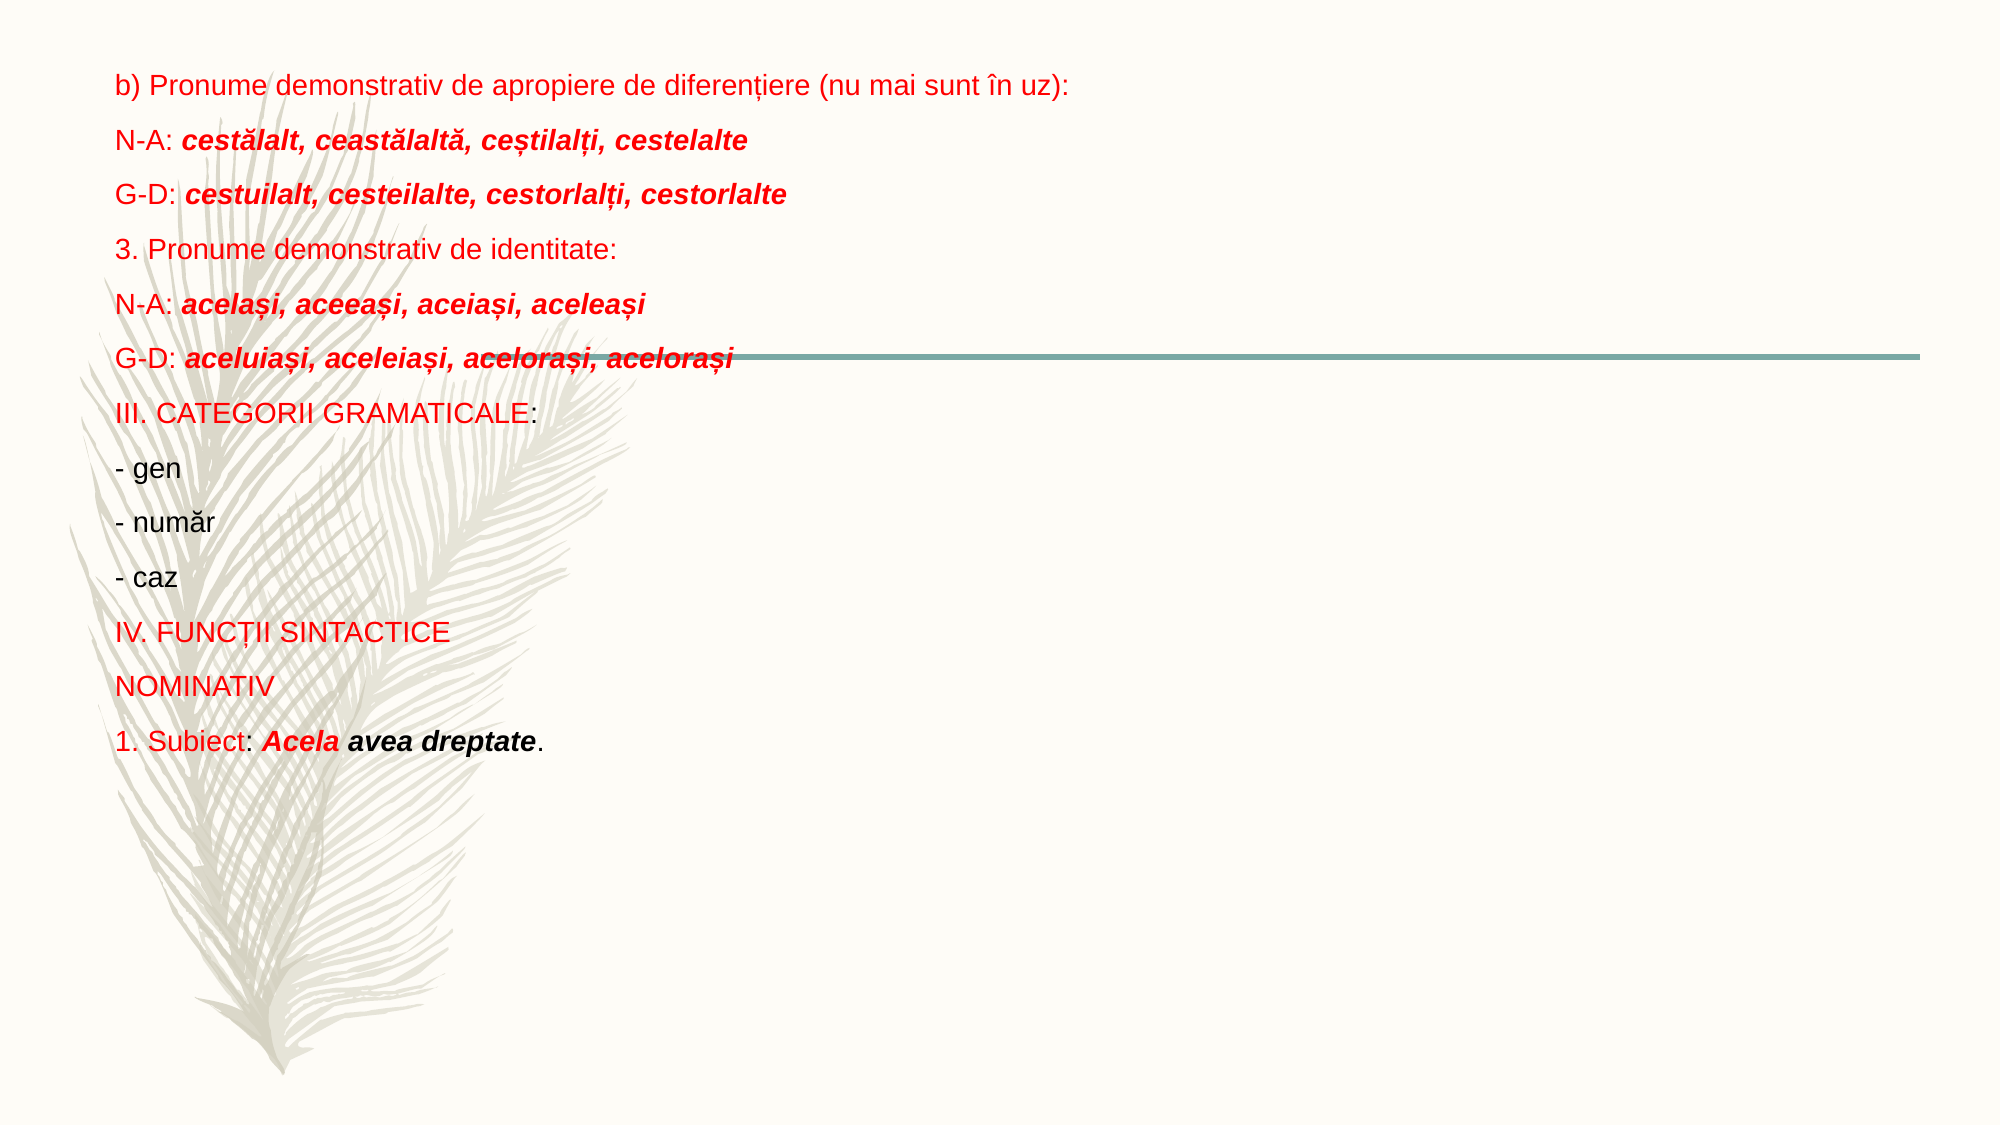

# b) Pronume demonstrativ de apropiere de diferențiere (nu mai sunt în uz):
N-A: cestălalt, ceastălaltă, ceștilalți, cestelalte
G-D: cestuilalt, cesteilalte, cestorlalți, cestorlalte
3. Pronume demonstrativ de identitate:
N-A: același, aceeași, aceiași, aceleași
G-D: aceluiași, aceleiași, acelorași, acelorași
III. CATEGORII GRAMATICALE:
- gen
- număr
- caz
IV. FUNCȚII SINTACTICE
NOMINATIV
1. Subiect: Acela avea dreptate.